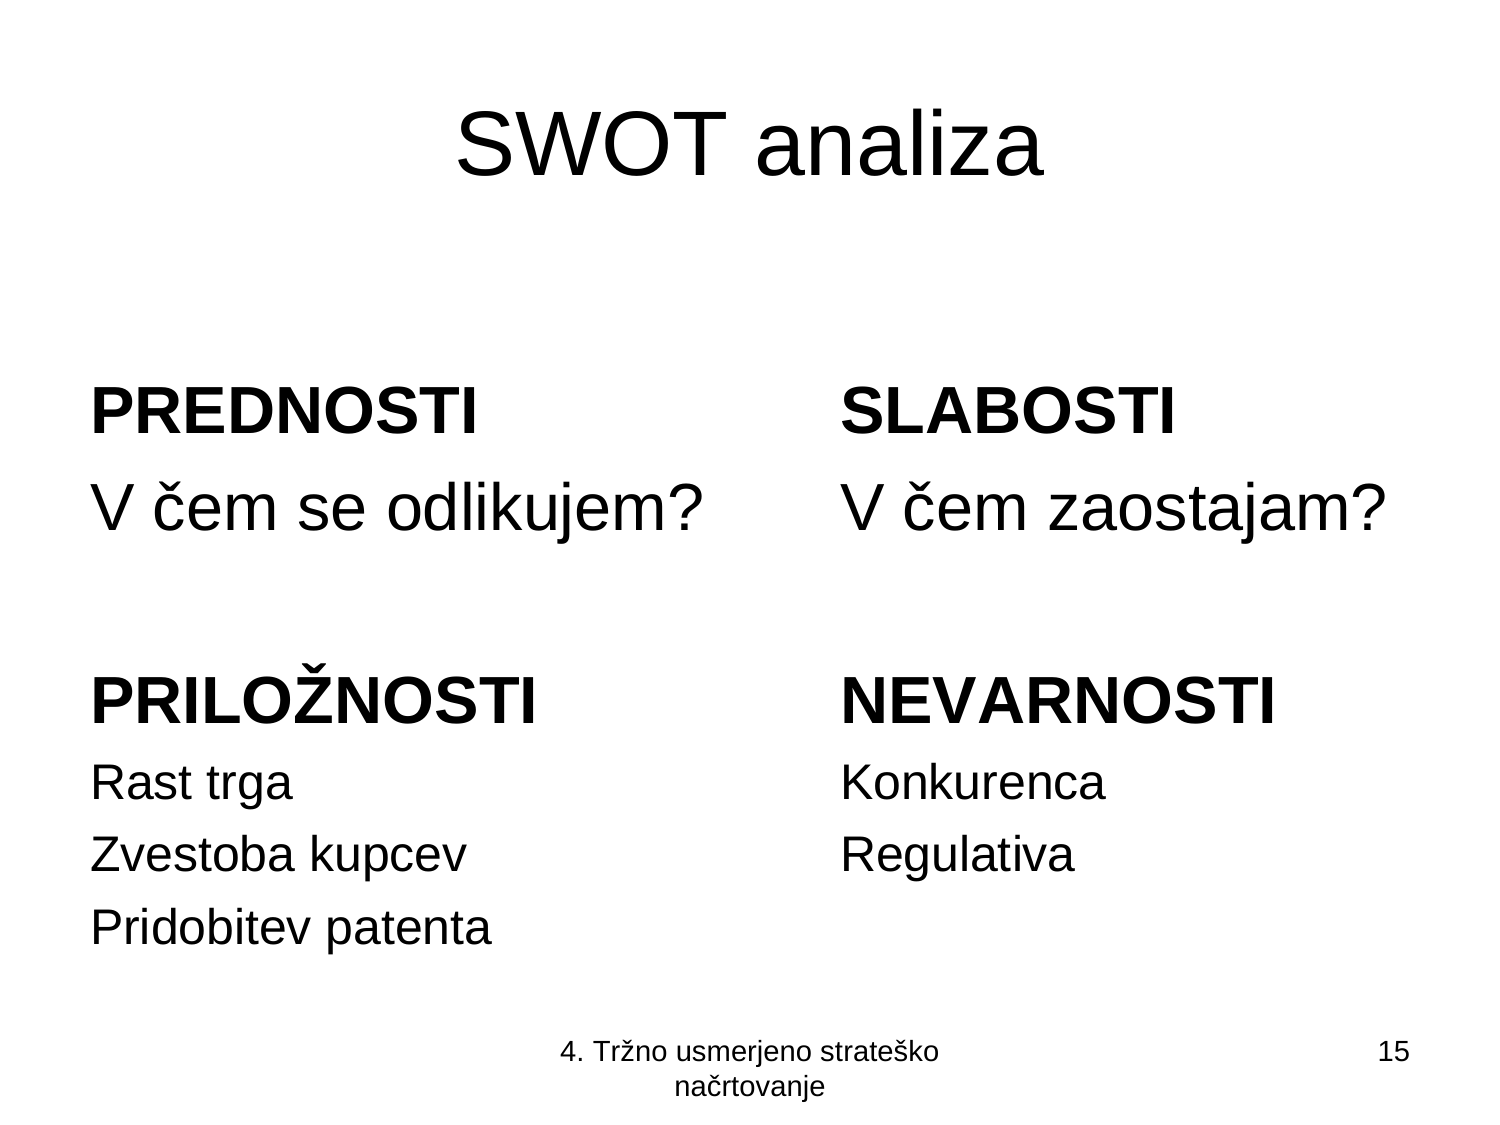

# SWOT analiza
PREDNOSTI			SLABOSTI
V čem se odlikujem?	V čem zaostajam?
PRILOŽNOSTI			NEVARNOSTI
Rast trga				Konkurenca
Zvestoba kupcev			Regulativa
Pridobitev patenta
4. Tržno usmerjeno strateško načrtovanje